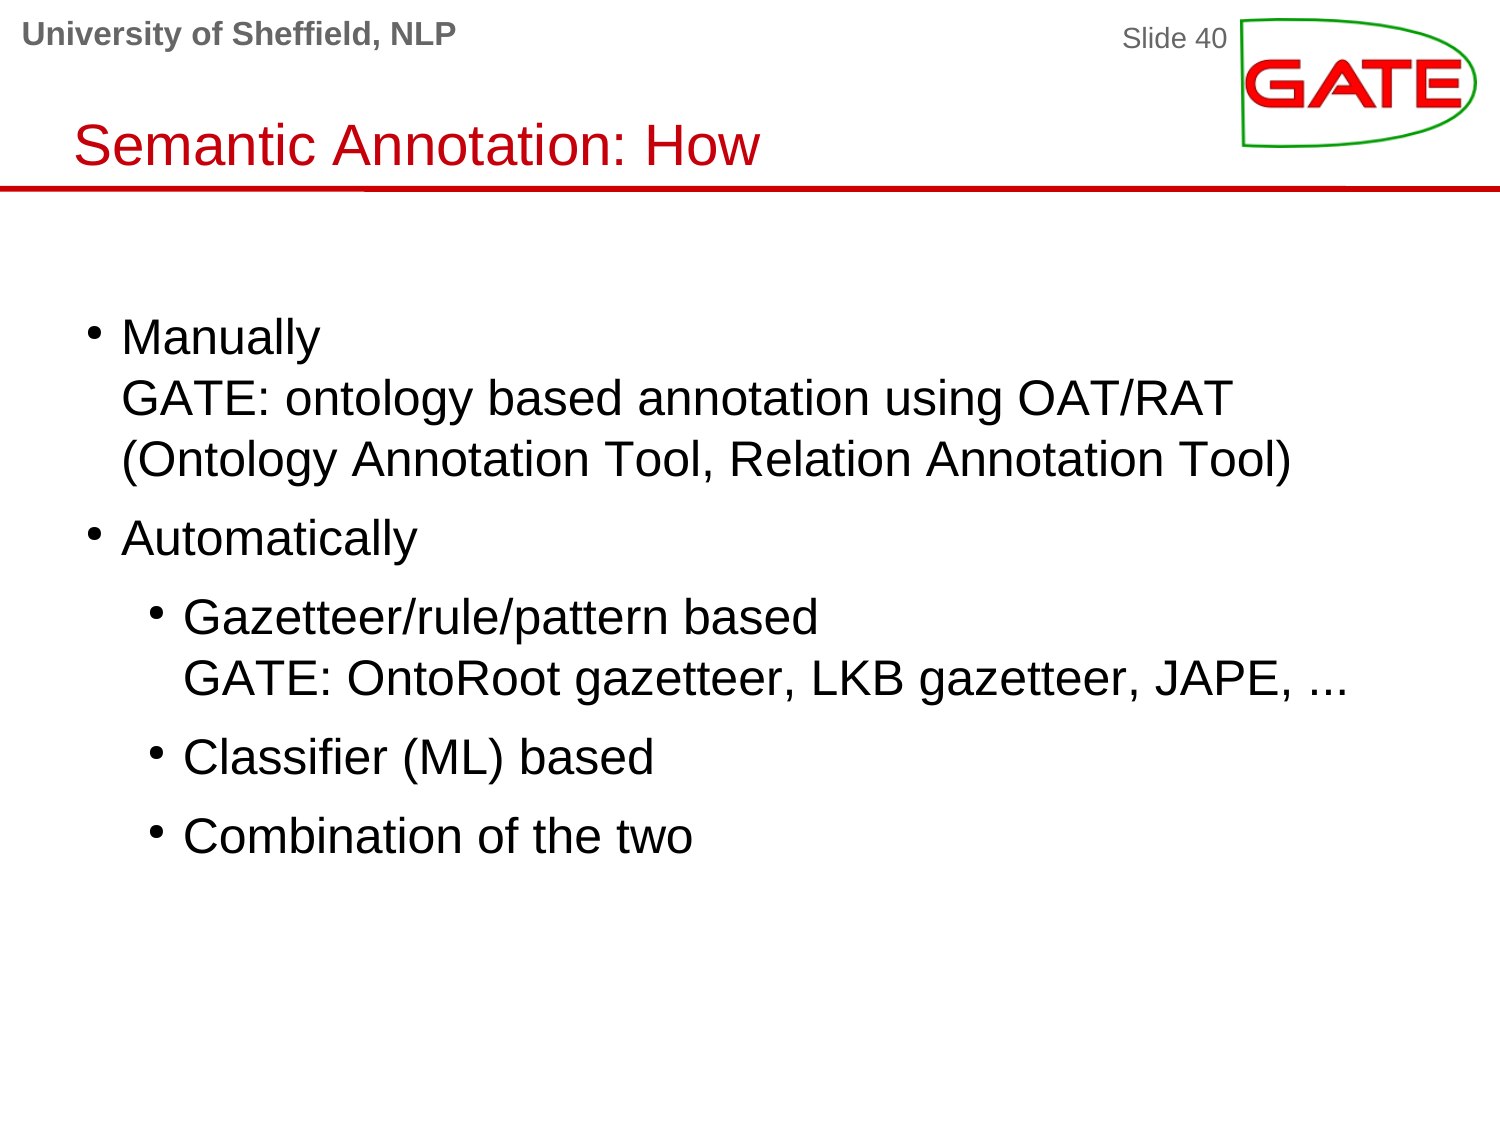

40
# Semantic Annotation: How
Manually
GATE: ontology based annotation using OAT/RAT
(Ontology Annotation Tool, Relation Annotation Tool)
Automatically
Gazetteer/rule/pattern based
GATE: OntoRoot gazetteer, LKB gazetteer, JAPE, ...
Classifier (ML) based
Combination of the two